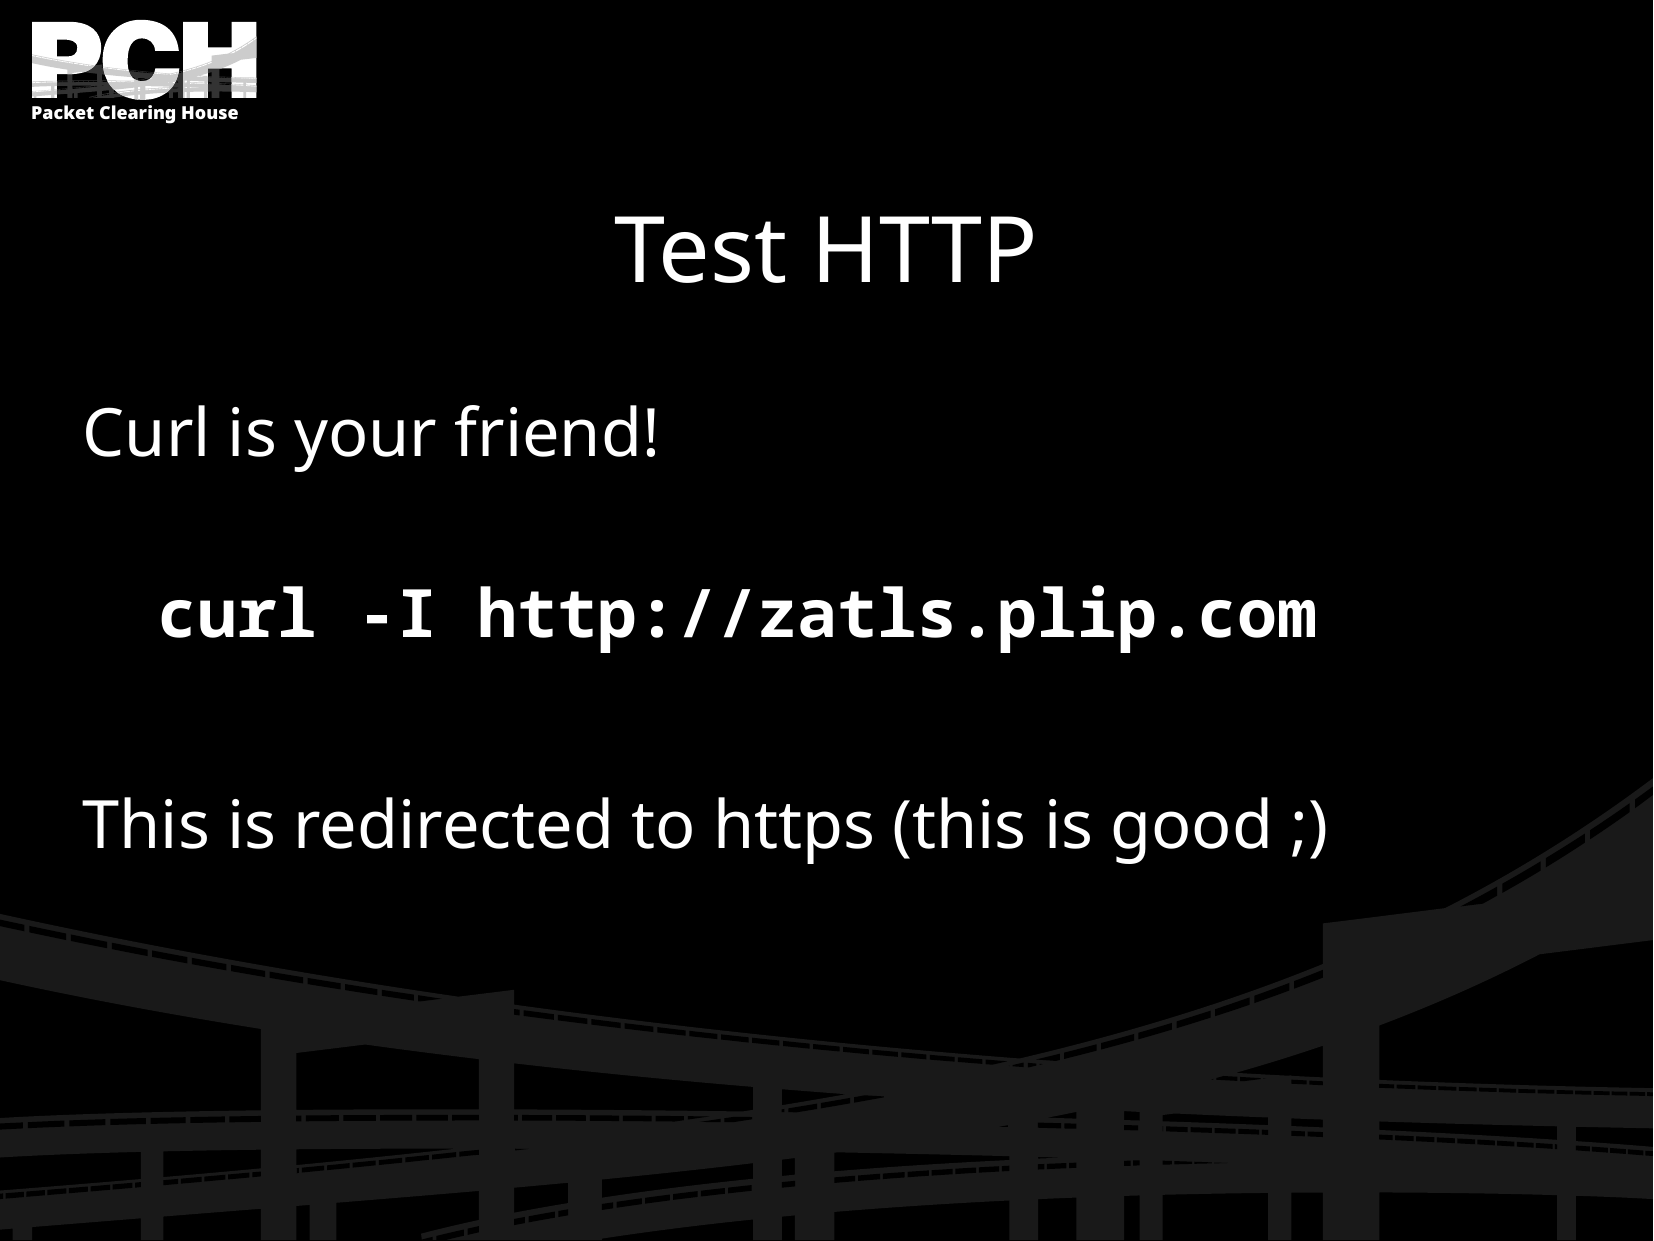

# Test HTTP
Curl is your friend!
	curl -I http://zatls.plip.com
This is redirected to https (this is good ;)